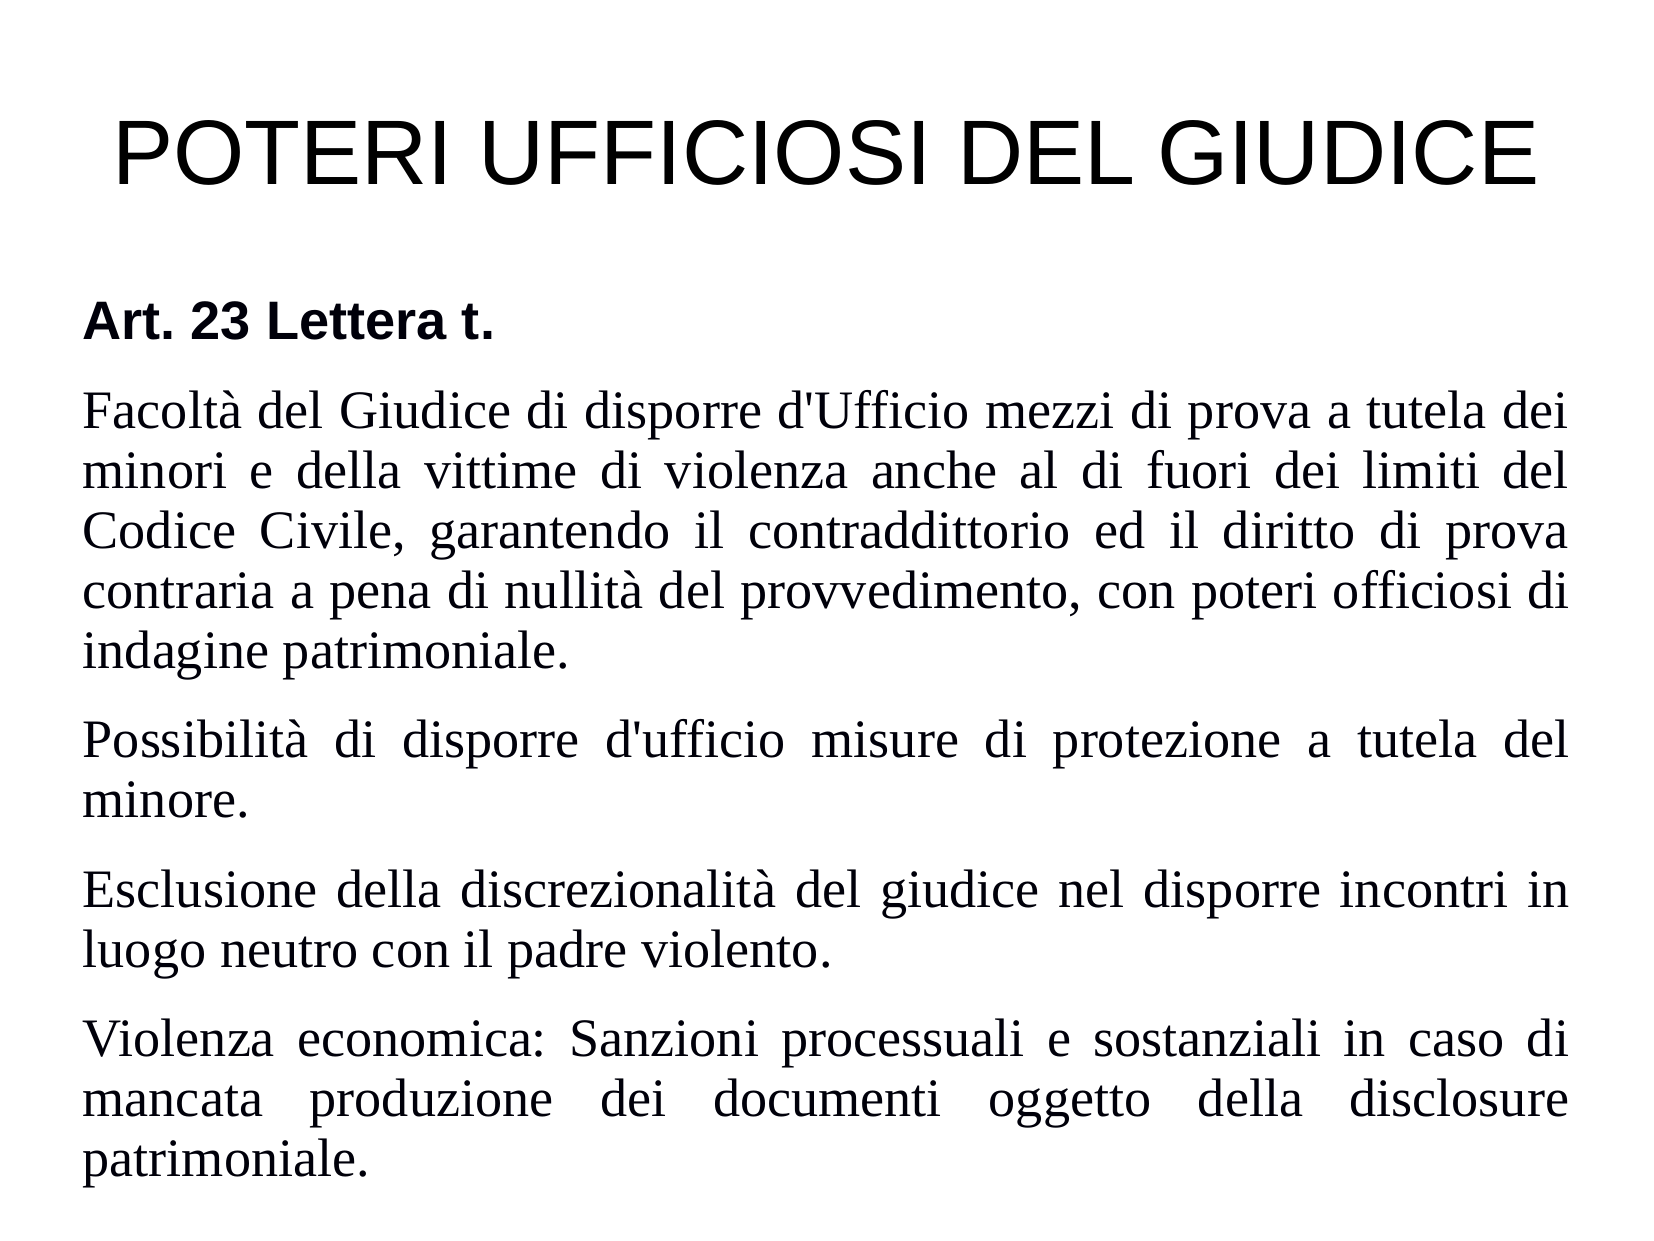

# POTERI UFFICIOSI DEL GIUDICE
Art. 23 Lettera t.
Facoltà del Giudice di disporre d'Ufficio mezzi di prova a tutela dei minori e della vittime di violenza anche al di fuori dei limiti del Codice Civile, garantendo il contraddittorio ed il diritto di prova contraria a pena di nullità del provvedimento, con poteri officiosi di indagine patrimoniale.
Possibilità di disporre d'ufficio misure di protezione a tutela del minore.
Esclusione della discrezionalità del giudice nel disporre incontri in luogo neutro con il padre violento.
Violenza economica: Sanzioni processuali e sostanziali in caso di mancata produzione dei documenti oggetto della disclosure patrimoniale.